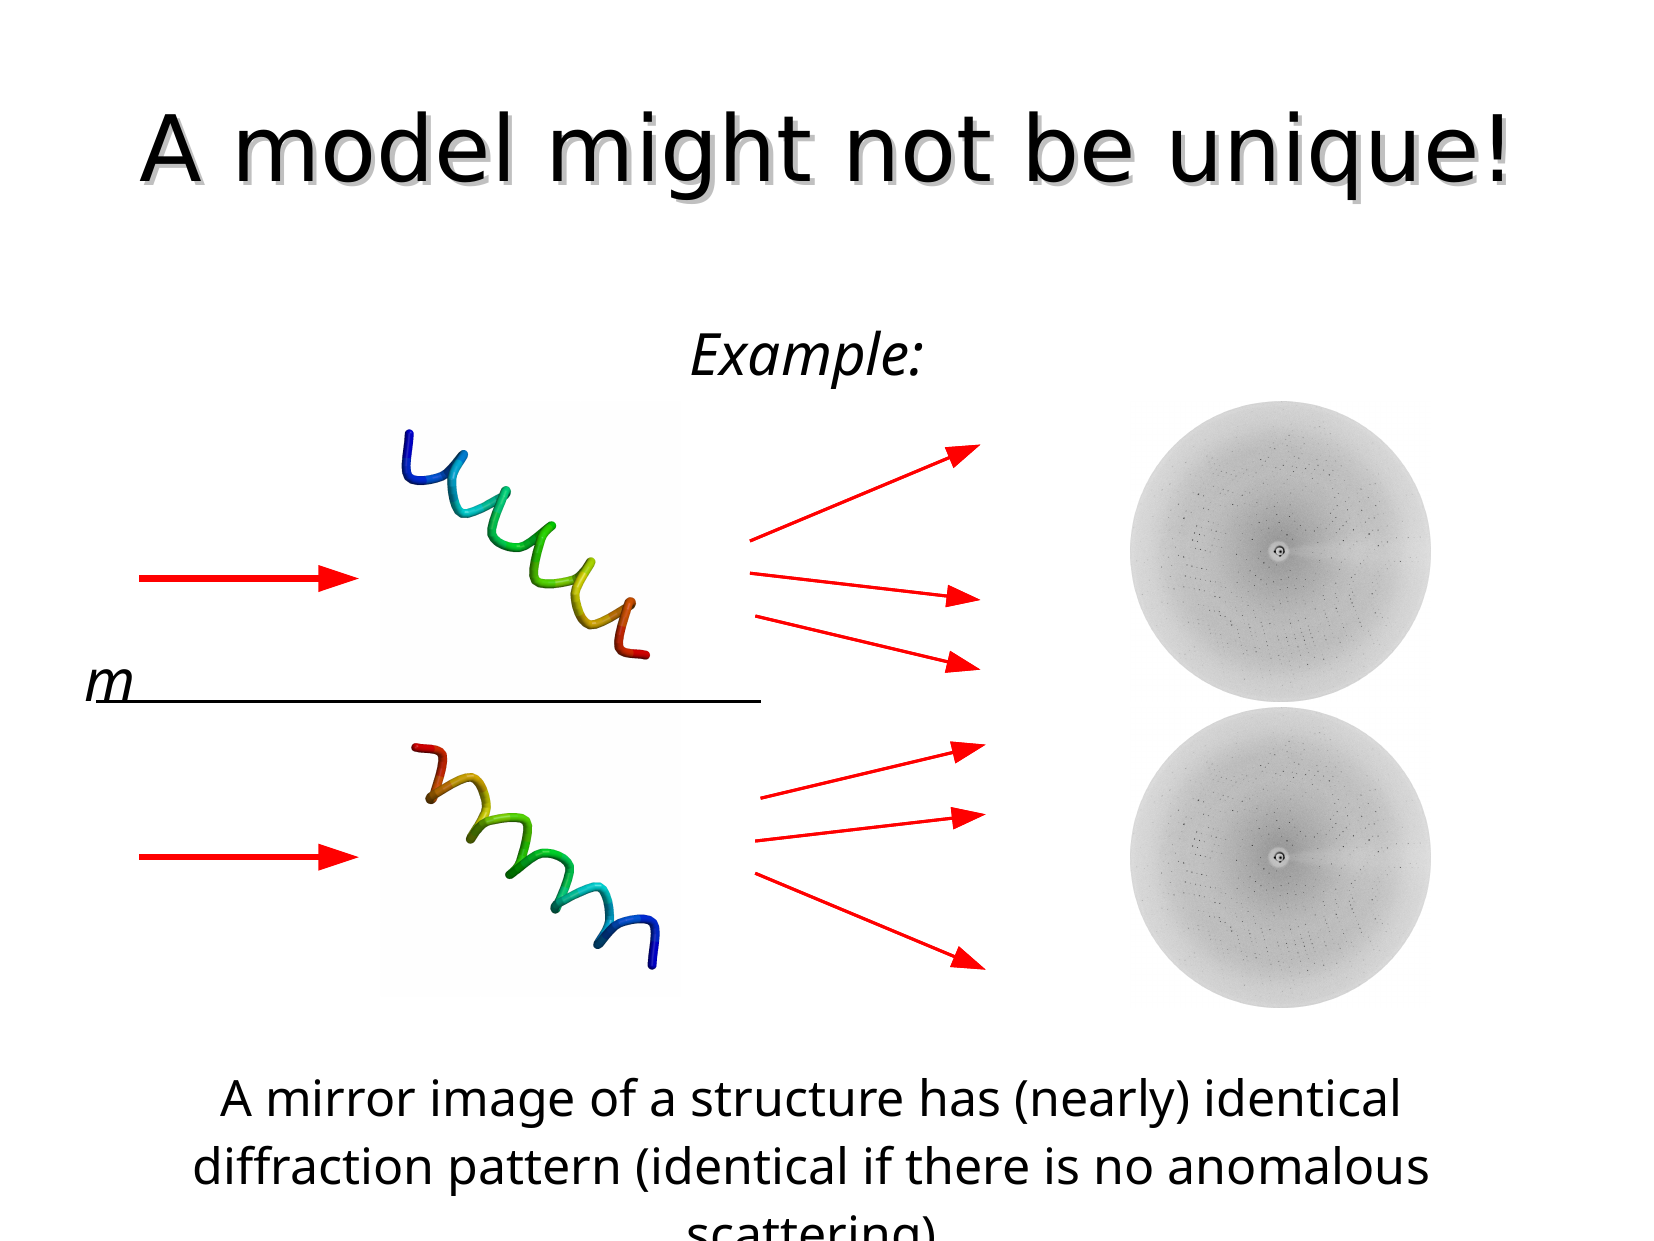

# A model might not be unique!
Example:
m
A mirror image of a structure has (nearly) identical diffraction pattern (identical if there is no anomalous scattering)